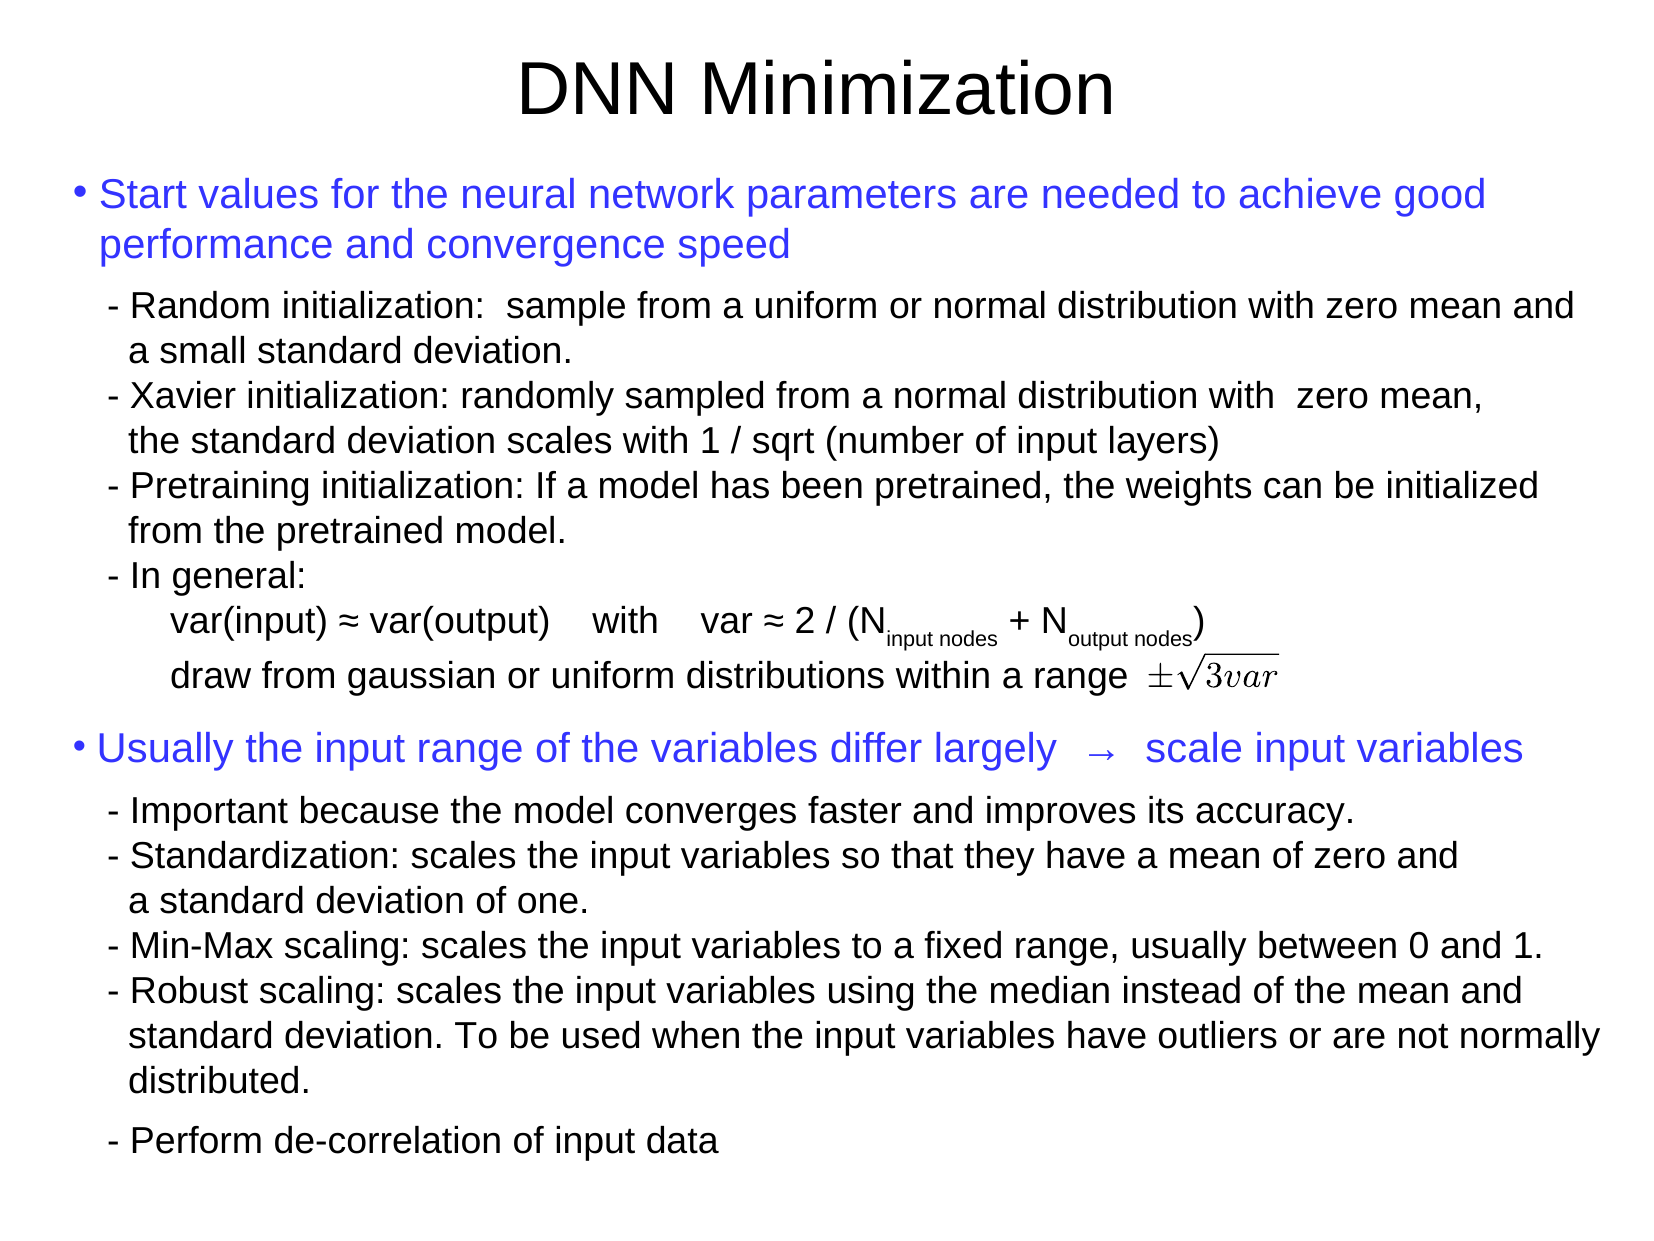

# DNN Minimization
 Start values for the neural network parameters are needed to achieve good
 performance and convergence speed
 - Random initialization: sample from a uniform or normal distribution with zero mean and
 a small standard deviation.
 - Xavier initialization: randomly sampled from a normal distribution with zero mean,
 the standard deviation scales with 1 / sqrt (number of input layers)
 - Pretraining initialization: If a model has been pretrained, the weights can be initialized
 from the pretrained model.
 - In general:
 var(input) ≈ var(output) with var ≈ 2 / (Ninput nodes + Noutput nodes)
 draw from gaussian or uniform distributions within a range
 Usually the input range of the variables differ largely → scale input variables
 - Important because the model converges faster and improves its accuracy.
 - Standardization: scales the input variables so that they have a mean of zero and
 a standard deviation of one.
 - Min-Max scaling: scales the input variables to a fixed range, usually between 0 and 1.
 - Robust scaling: scales the input variables using the median instead of the mean and
 standard deviation. To be used when the input variables have outliers or are not normally
 distributed.
 - Perform de-correlation of input data